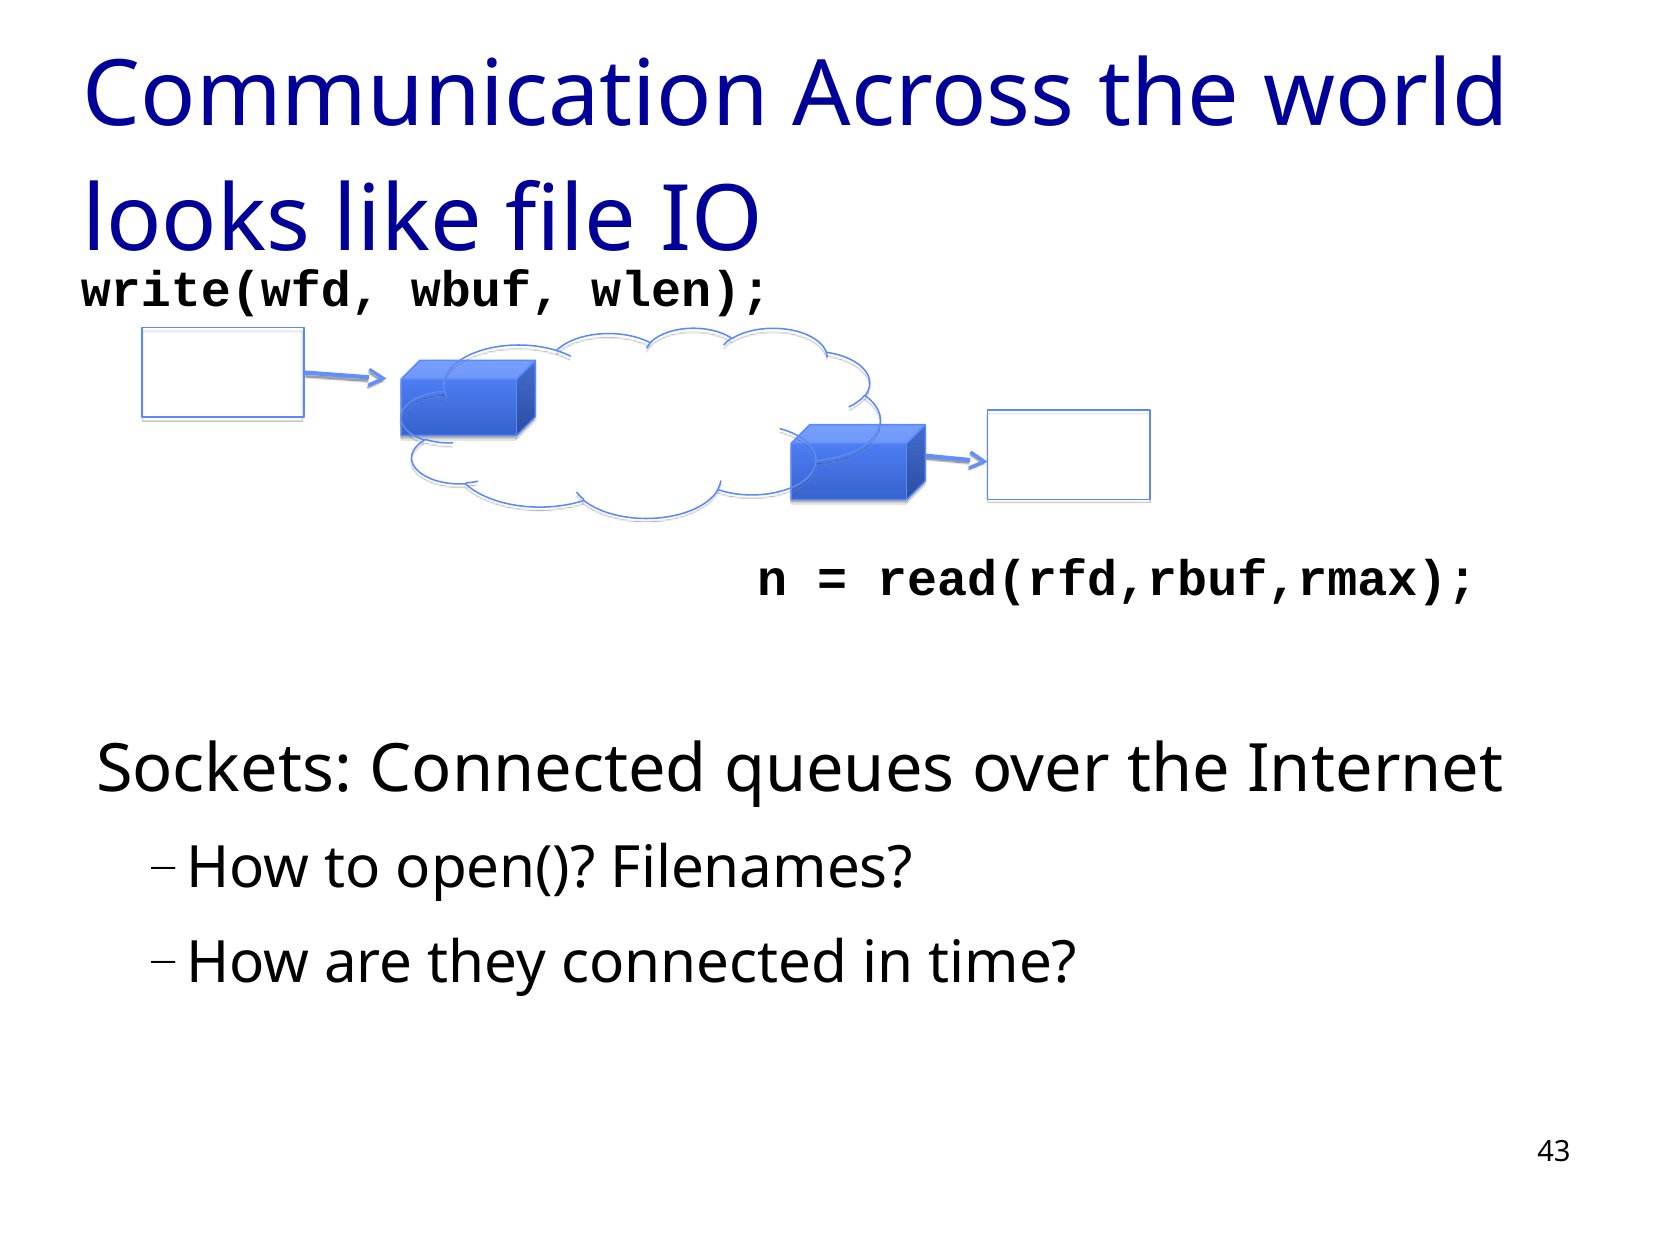

# Communication Across the world looks like file IO
write(wfd, wbuf, wlen);
n = read(rfd,rbuf,rmax);
Sockets: Connected queues over the Internet
How to open()? Filenames?
How are they connected in time?
43